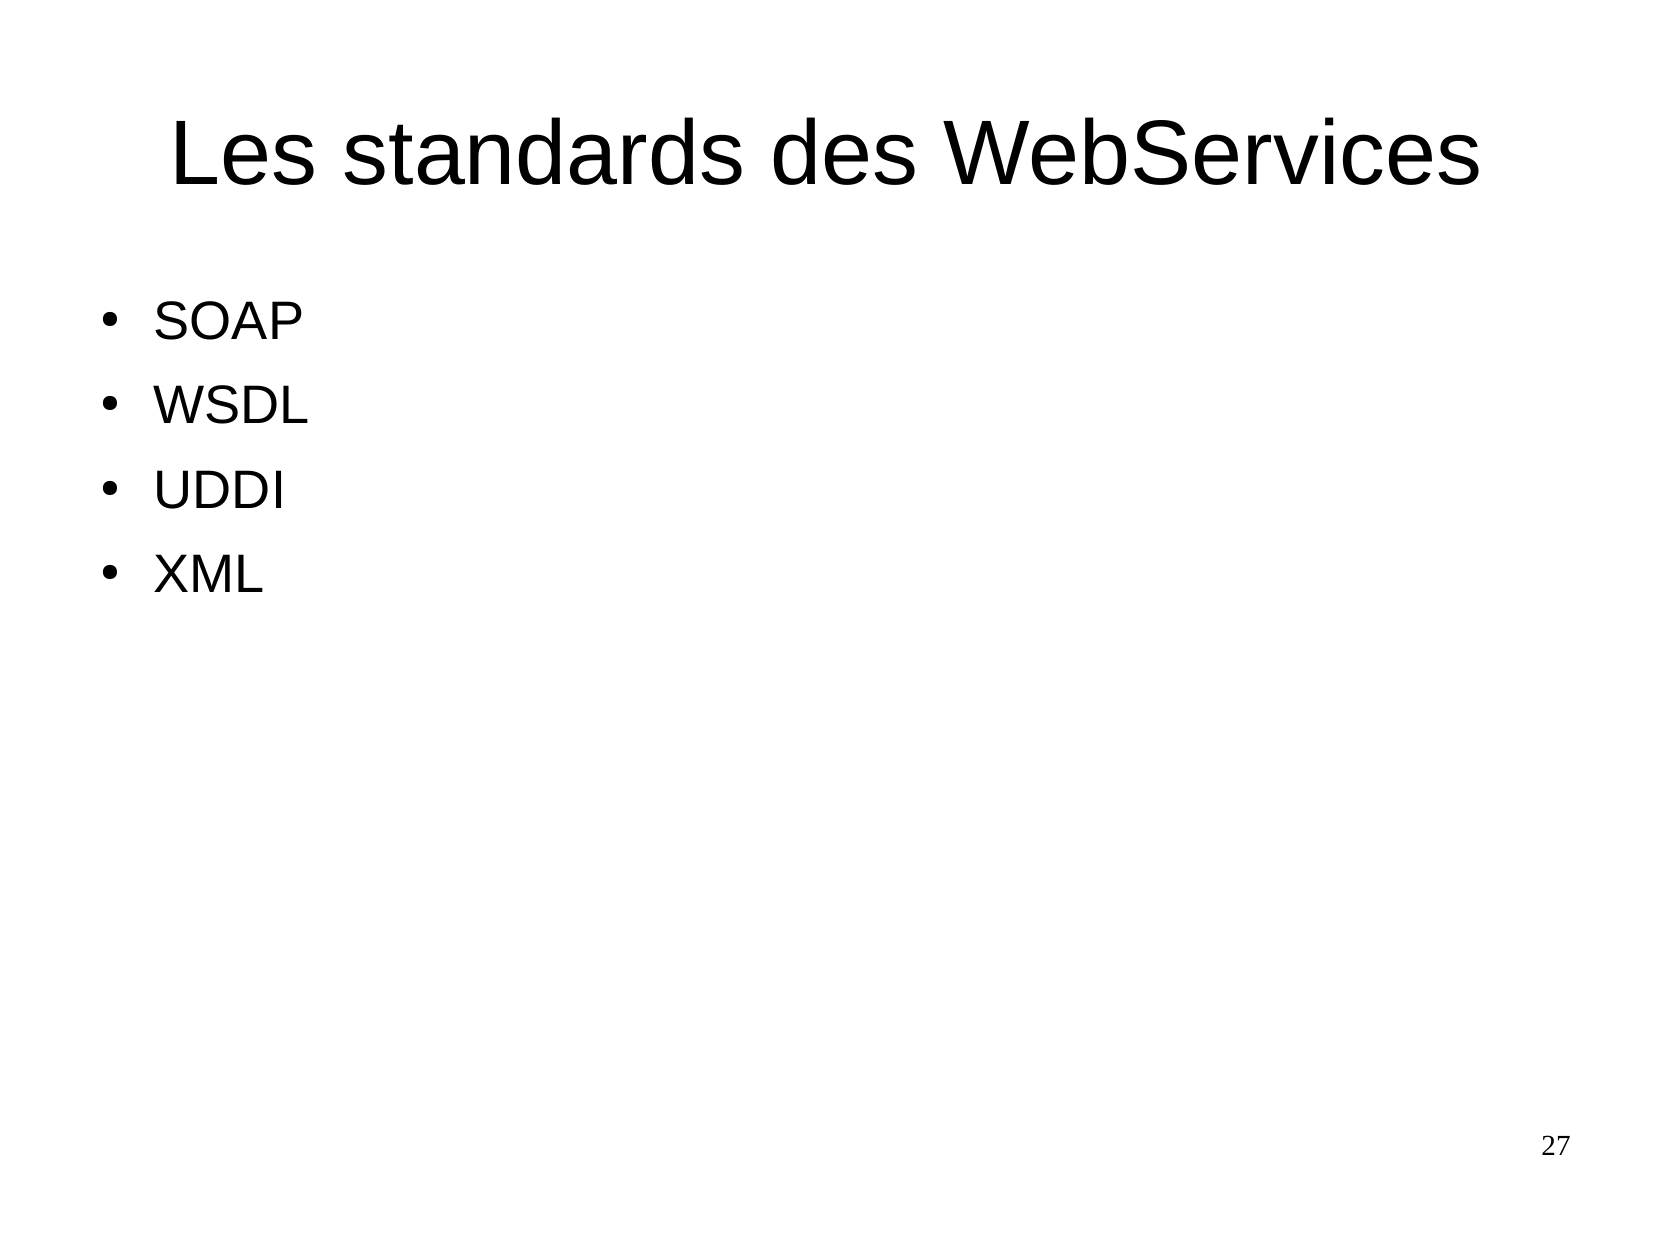

# Les standards des WebServices
SOAP
WSDL
UDDI
XML
27